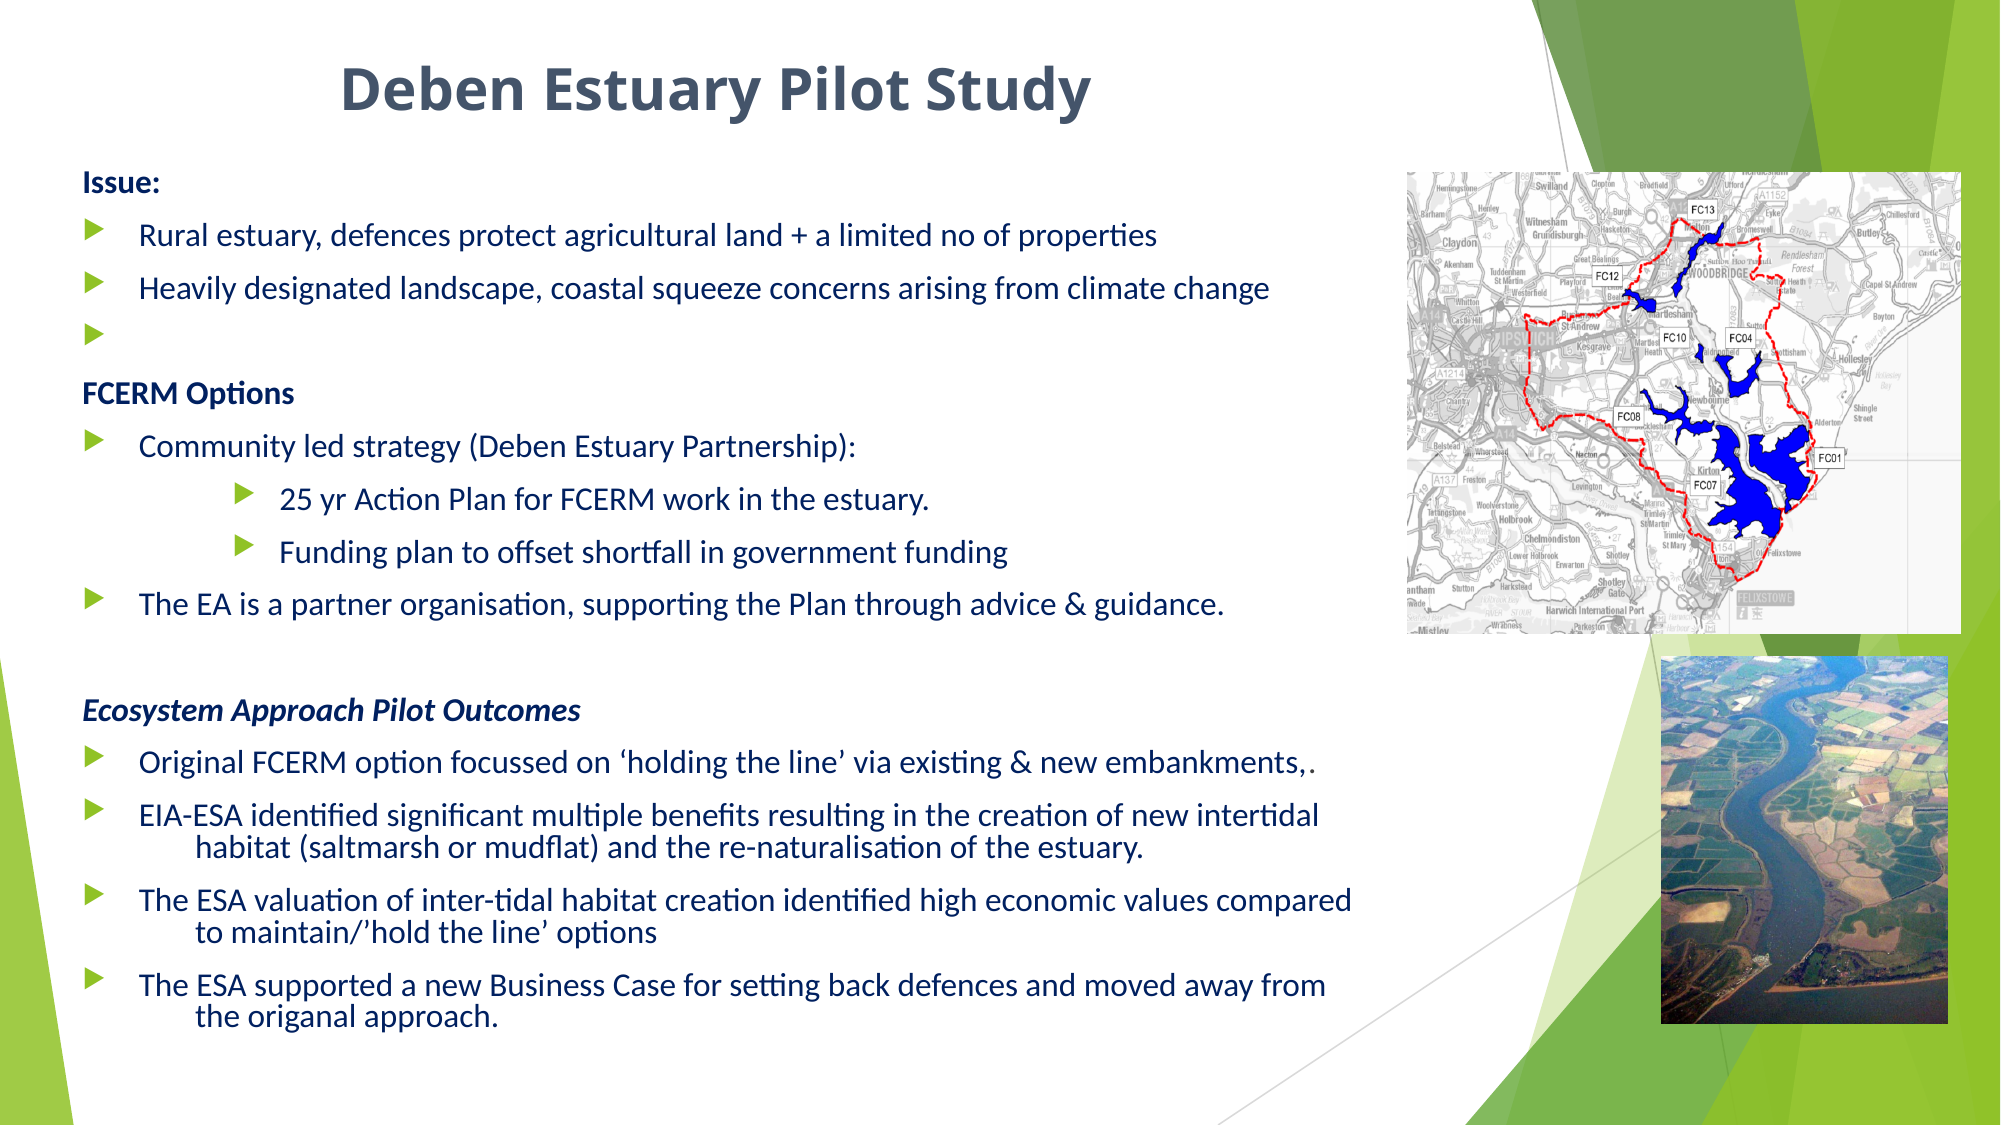

# Deben Estuary Pilot Study
Issue:
Rural estuary, defences protect agricultural land + a limited no of properties
Heavily designated landscape, coastal squeeze concerns arising from climate change
FCERM Options
Community led strategy (Deben Estuary Partnership):
25 yr Action Plan for FCERM work in the estuary.
Funding plan to offset shortfall in government funding
The EA is a partner organisation, supporting the Plan through advice & guidance.
Ecosystem Approach Pilot Outcomes
Original FCERM option focussed on ‘holding the line’ via existing & new embankments,.
EIA-ESA identified significant multiple benefits resulting in the creation of new intertidal habitat (saltmarsh or mudflat) and the re-naturalisation of the estuary.
The ESA valuation of inter-tidal habitat creation identified high economic values compared to maintain/’hold the line’ options
The ESA supported a new Business Case for setting back defences and moved away from the origanal approach.